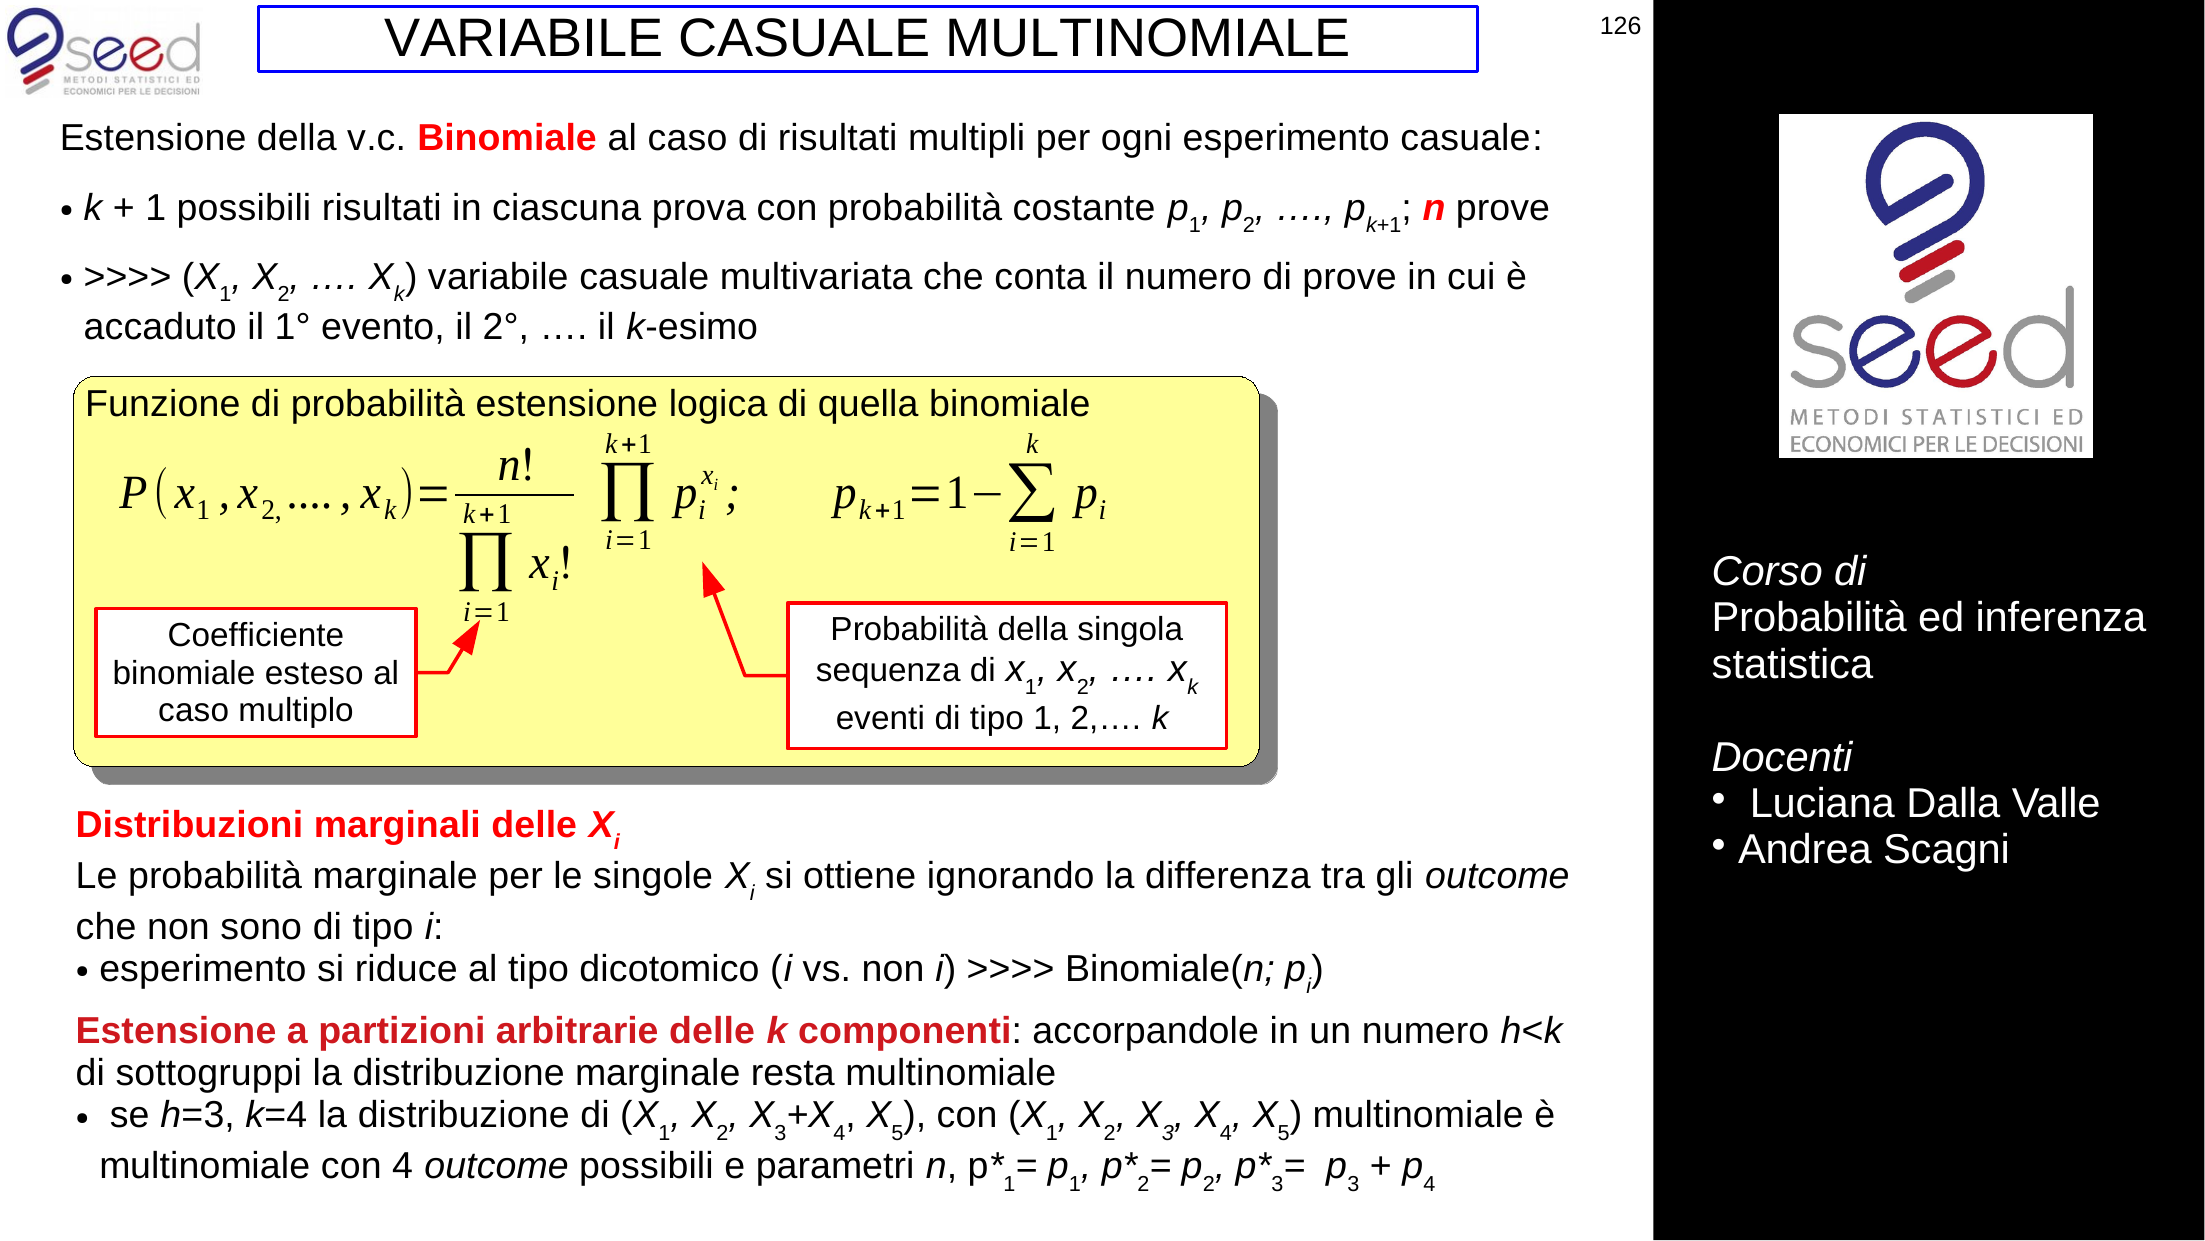

VARIABILE CASUALE MULTINOMIALE
Estensione della v.c. Binomiale al caso di risultati multipli per ogni esperimento casuale:
k + 1 possibili risultati in ciascuna prova con probabilità costante p1, p2, …., pk+1; n prove
>>>> (X1, X2, …. Xk) variabile casuale multivariata che conta il numero di prove in cui è accaduto il 1° evento, il 2°, …. il k-esimo
Funzione di probabilità estensione logica di quella binomiale
Distribuzioni marginali delle Xi
Le probabilità marginale per le singole Xi si ottiene ignorando la differenza tra gli outcome che non sono di tipo i:
esperimento si riduce al tipo dicotomico (i vs. non i) >>>> Binomiale(n; pi)
Estensione a partizioni arbitrarie delle k componenti: accorpandole in un numero h<k di sottogruppi la distribuzione marginale resta multinomiale
 se h=3, k=4 la distribuzione di (X1, X2, X3+X4, X5), con (X1, X2, X3, X4, X5) multinomiale è multinomiale con 4 outcome possibili e parametri n, p*1= p1, p*2= p2, p*3= p3 + p4